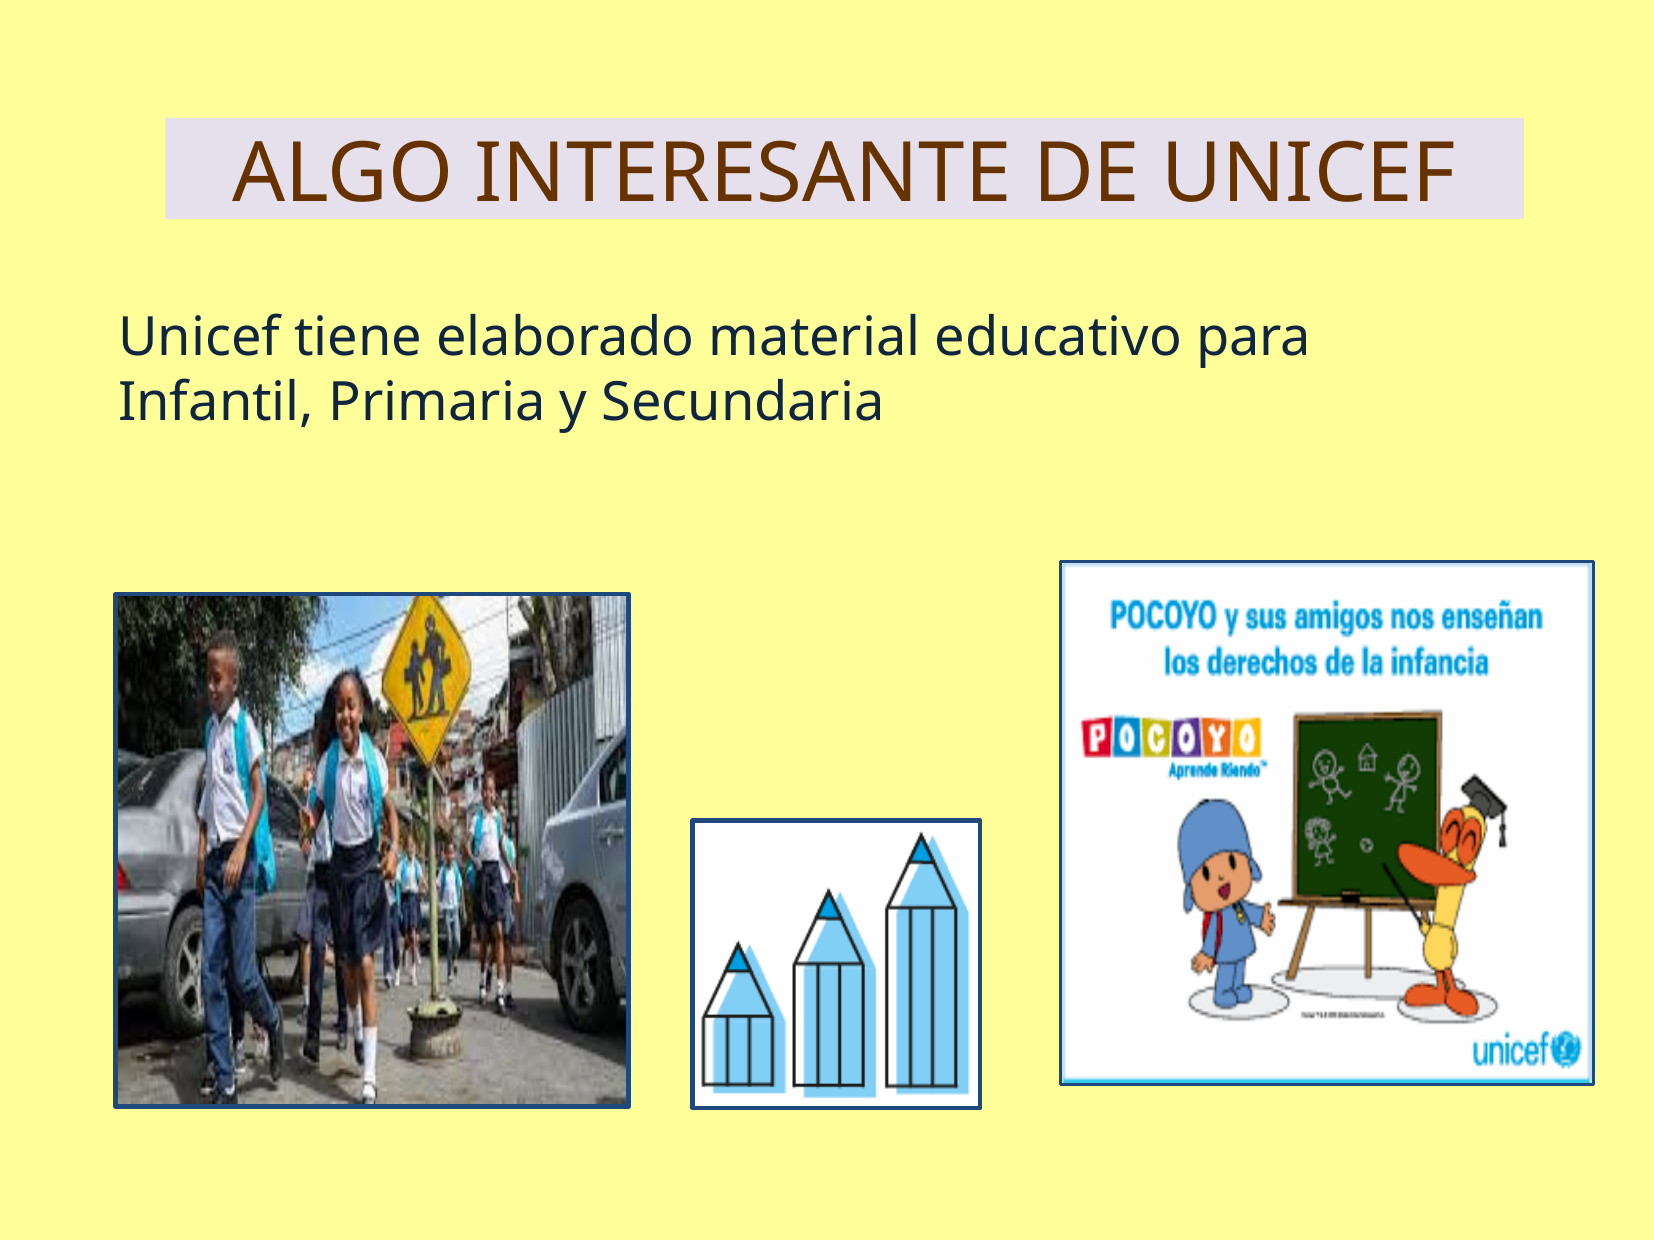

# ALGO INTERESANTE DE UNICEF
Unicef tiene elaborado material educativo para Infantil, Primaria y Secundaria